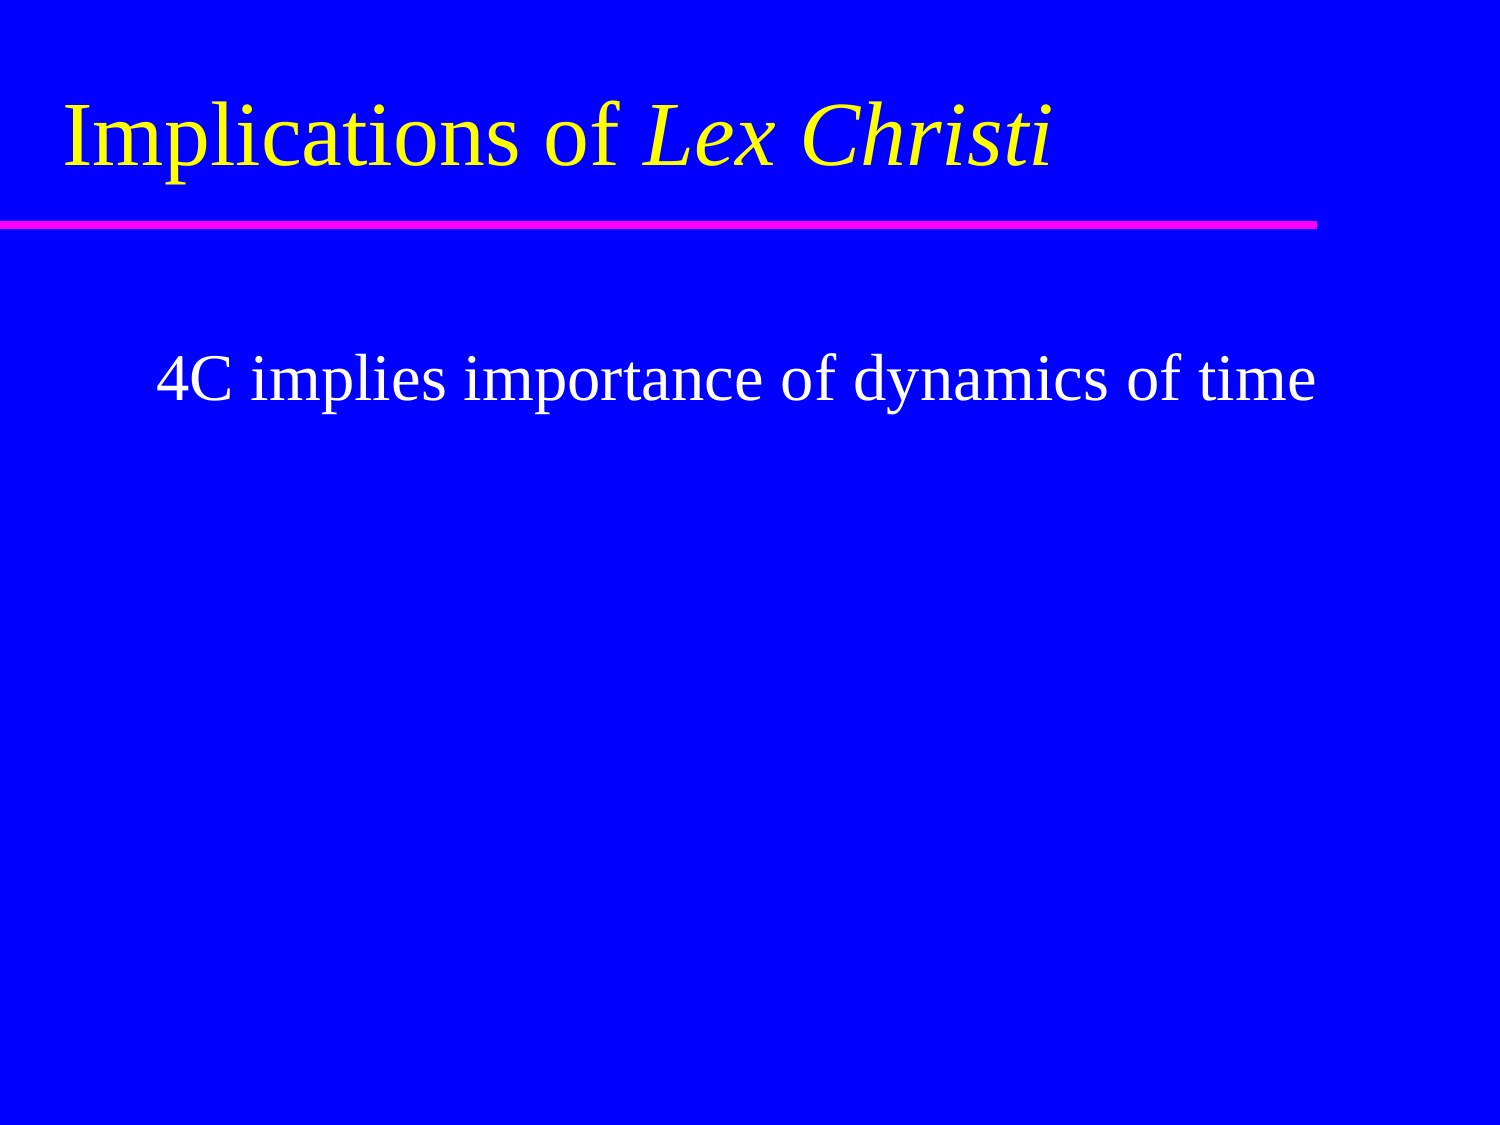

# Implications of Lex Christi
4C implies importance of dynamics of time